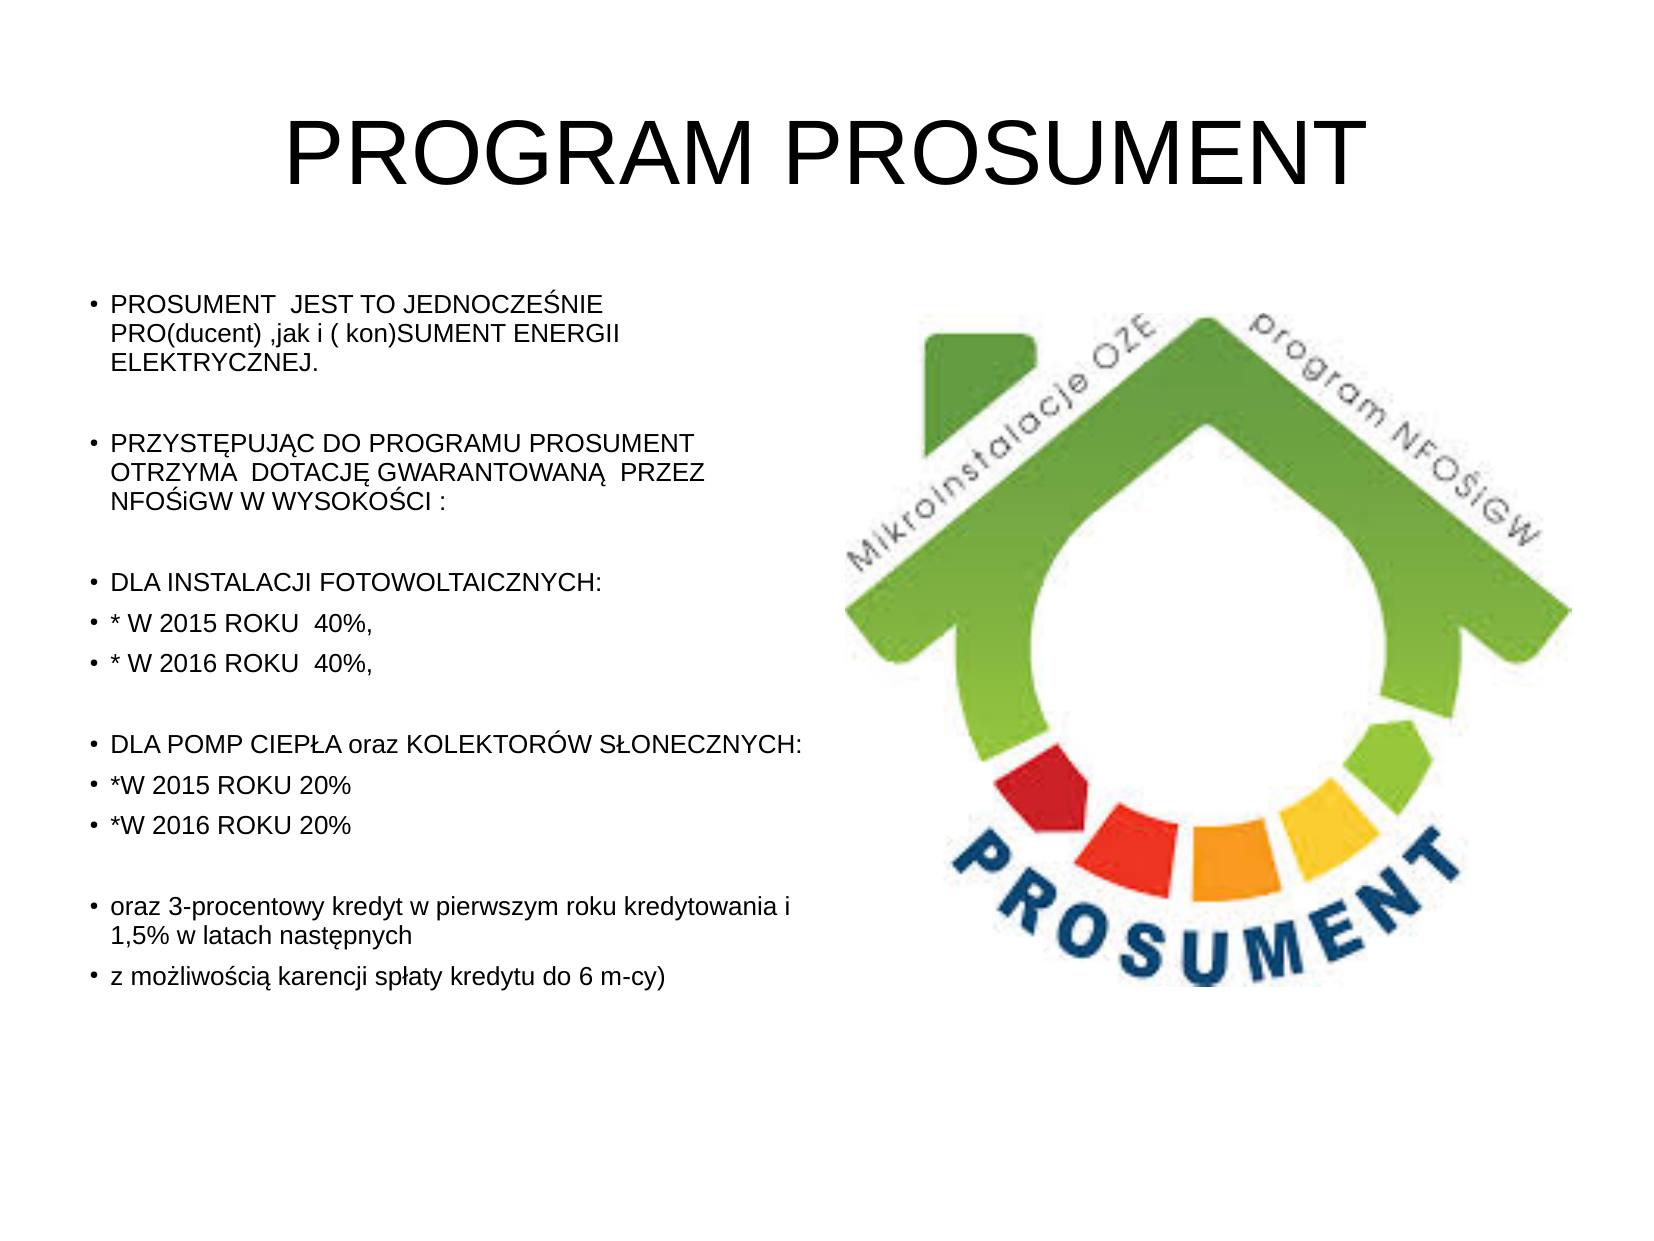

# PROGRAM PROSUMENT
PROSUMENT JEST TO JEDNOCZEŚNIE PRO(ducent) ,jak i ( kon)SUMENT ENERGII ELEKTRYCZNEJ.
PRZYSTĘPUJĄC DO PROGRAMU PROSUMENT OTRZYMA DOTACJĘ GWARANTOWANĄ PRZEZ NFOŚiGW W WYSOKOŚCI :
DLA INSTALACJI FOTOWOLTAICZNYCH:
* W 2015 ROKU 40%,
* W 2016 ROKU 40%,
DLA POMP CIEPŁA oraz KOLEKTORÓW SŁONECZNYCH:
*W 2015 ROKU 20%
*W 2016 ROKU 20%
oraz 3-procentowy kredyt w pierwszym roku kredytowania i 1,5% w latach następnych
z możliwością karencji spłaty kredytu do 6 m-cy)